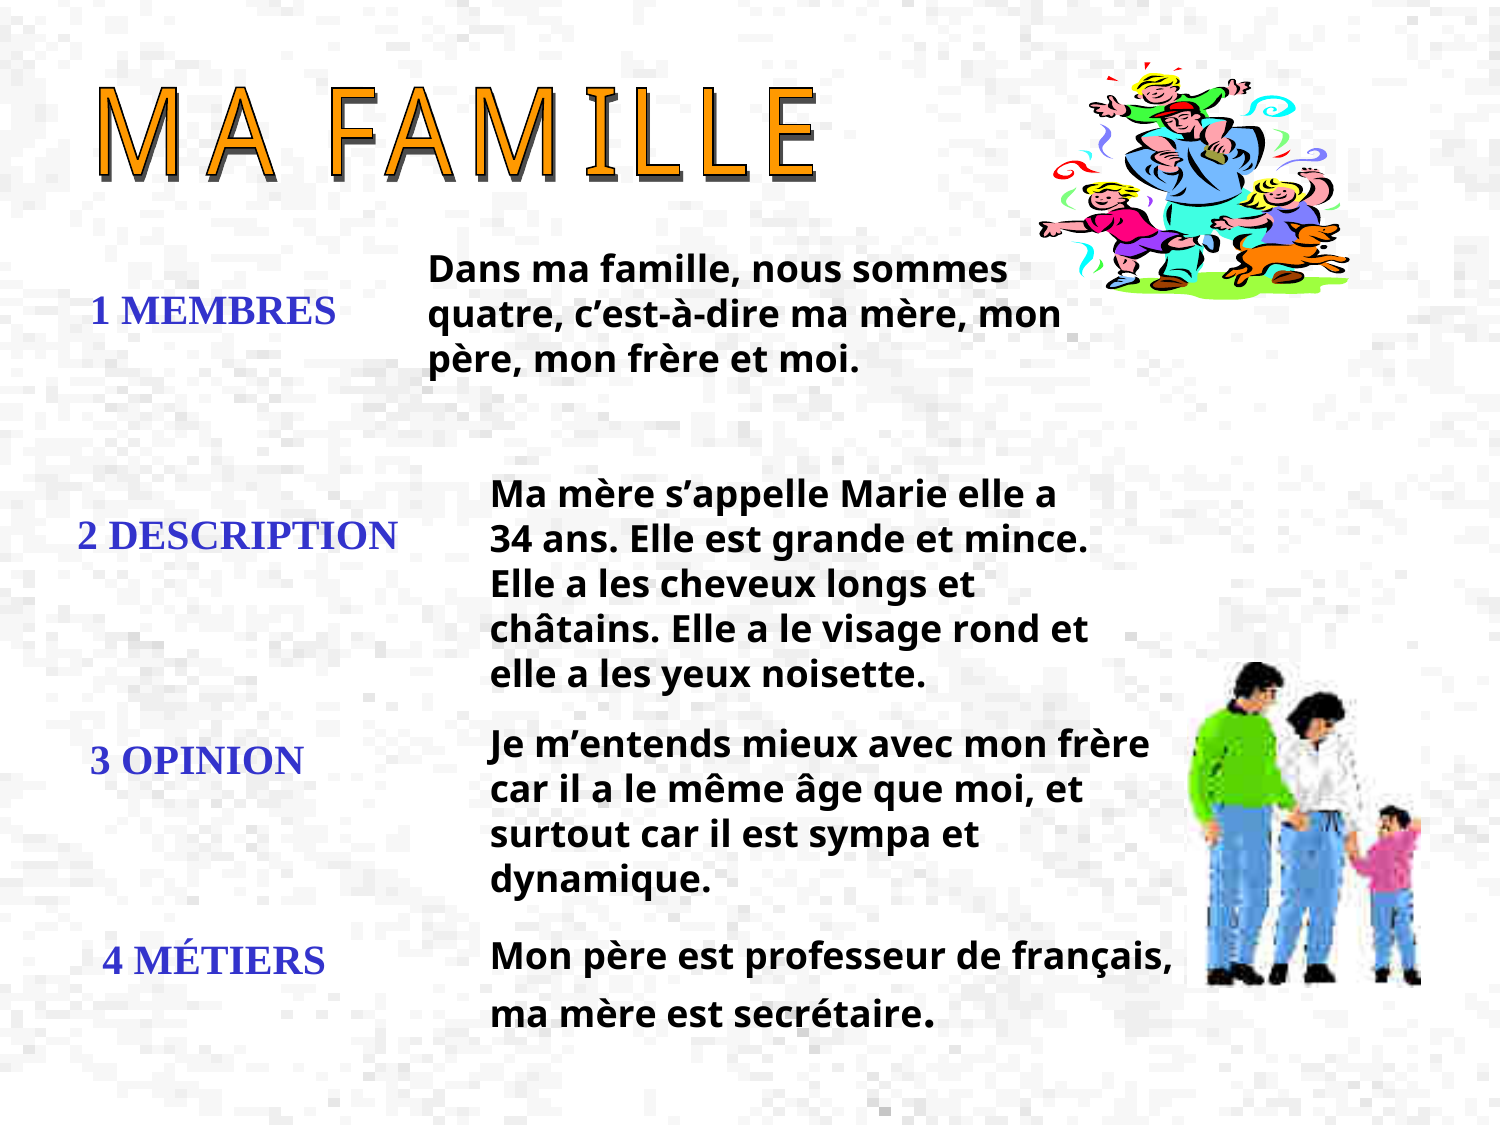

MA FAMILLE
Dans ma famille, nous sommes quatre, c’est-à-dire ma mère, mon père, mon frère et moi.
1 MEMBRES
Ma mère s’appelle Marie elle a 34 ans. Elle est grande et mince. Elle a les cheveux longs et châtains. Elle a le visage rond et elle a les yeux noisette.
2 DESCRIPTION
Je m’entends mieux avec mon frère car il a le même âge que moi, et surtout car il est sympa et dynamique.
3 OPINION
4 MÉTIERS
Mon père est professeur de français, ma mère est secrétaire.